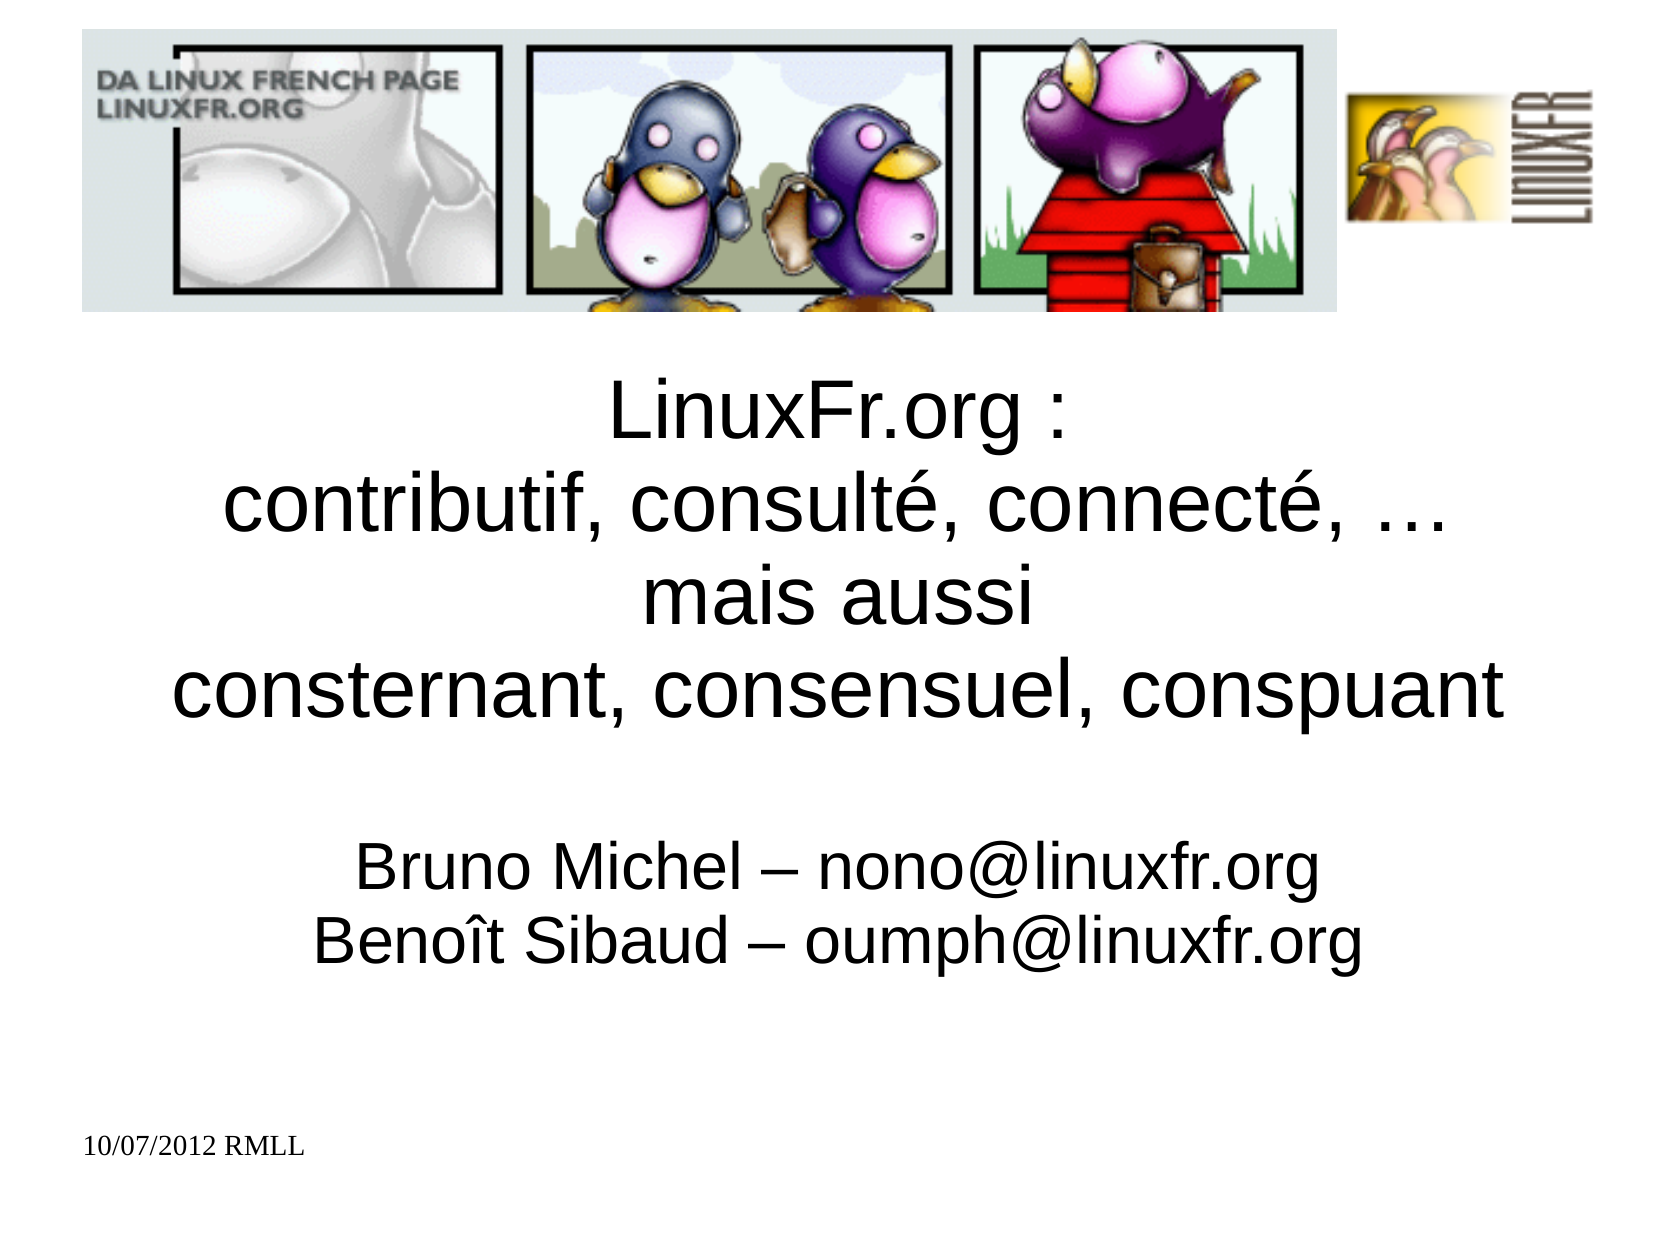

# LinuxFr.org :
contributif, consulté, connecté, …
mais aussi
consternant, consensuel, conspuant
Bruno Michel – nono@linuxfr.org
Benoît Sibaud – oumph@linuxfr.org